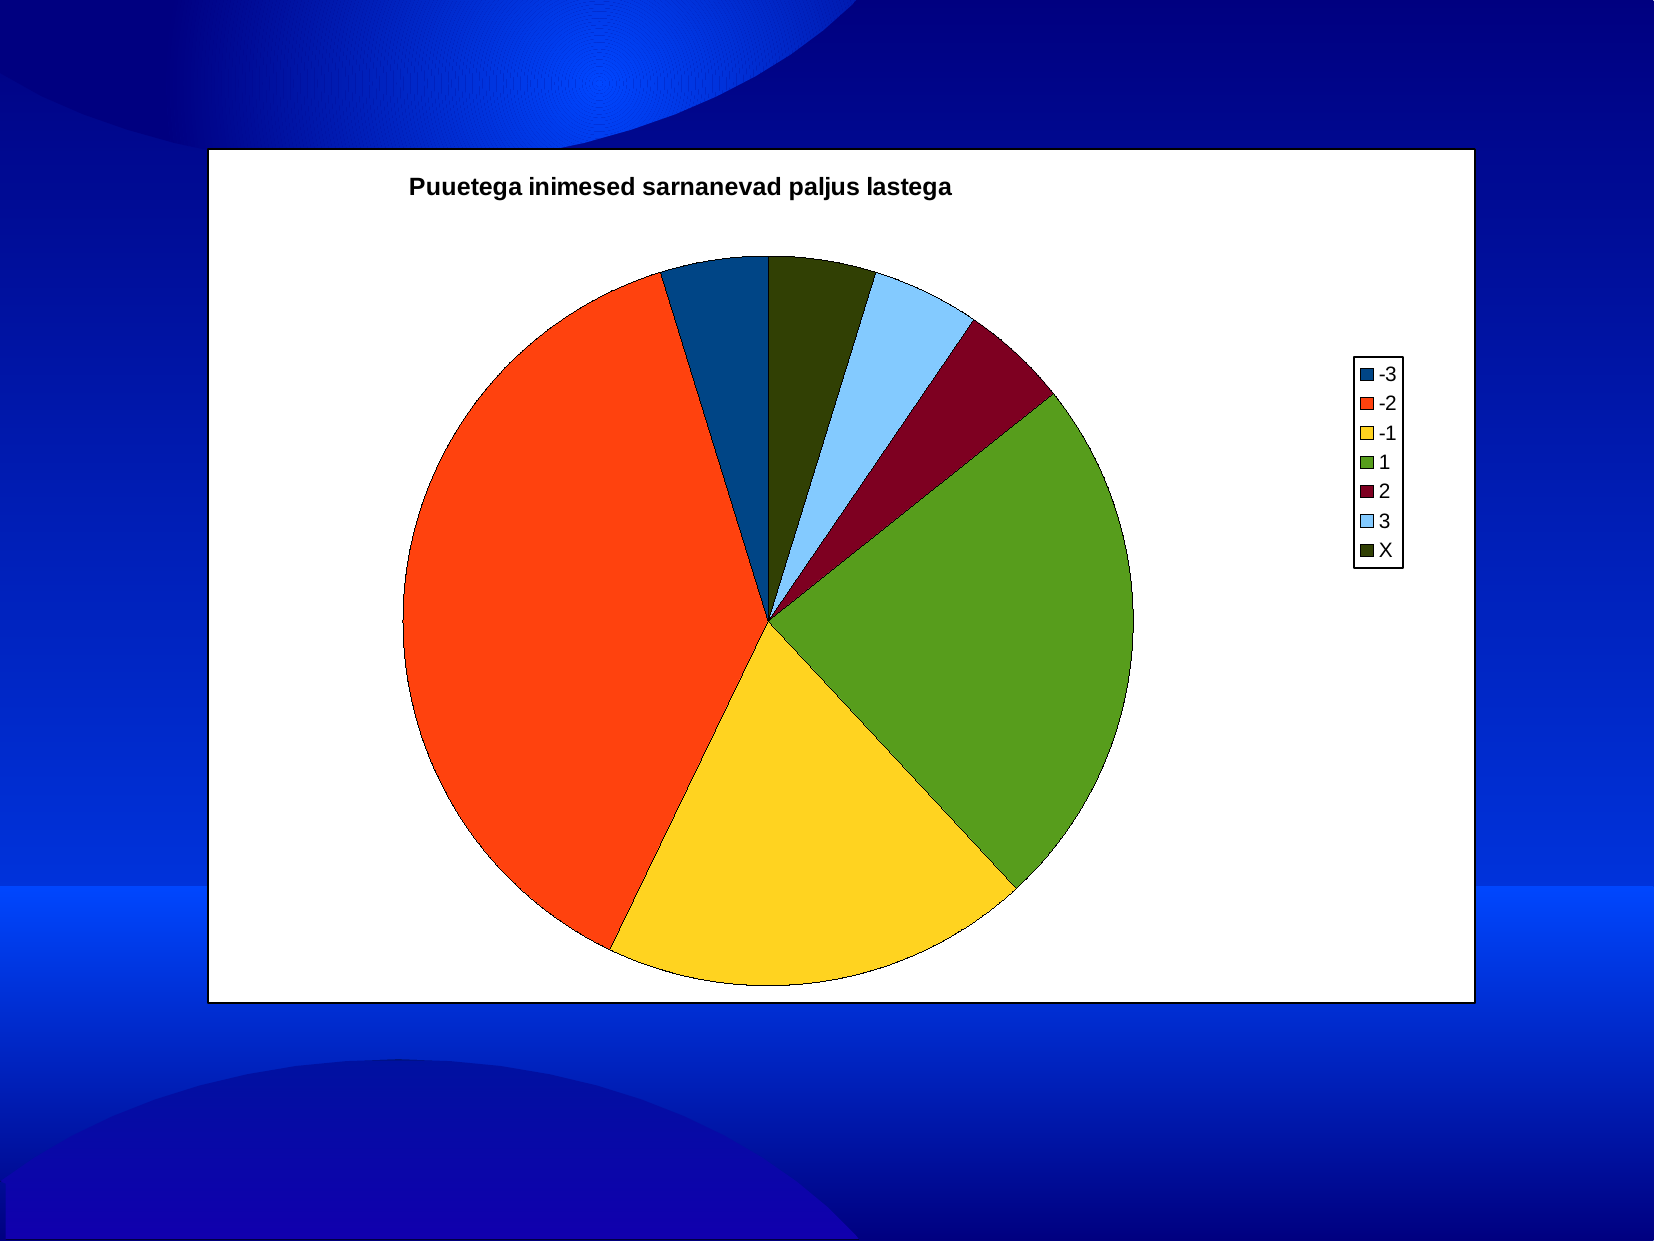

### Chart: Puuetega inimesed sarnanevad paljus lastega
| Category | Rida 29 |
|---|---|
| -3 | 1.0 |
| -2 | 8.0 |
| -1 | 4.0 |
| 1 | 5.0 |
| 2 | 1.0 |
| 3 | 1.0 |
| X | 1.0 |